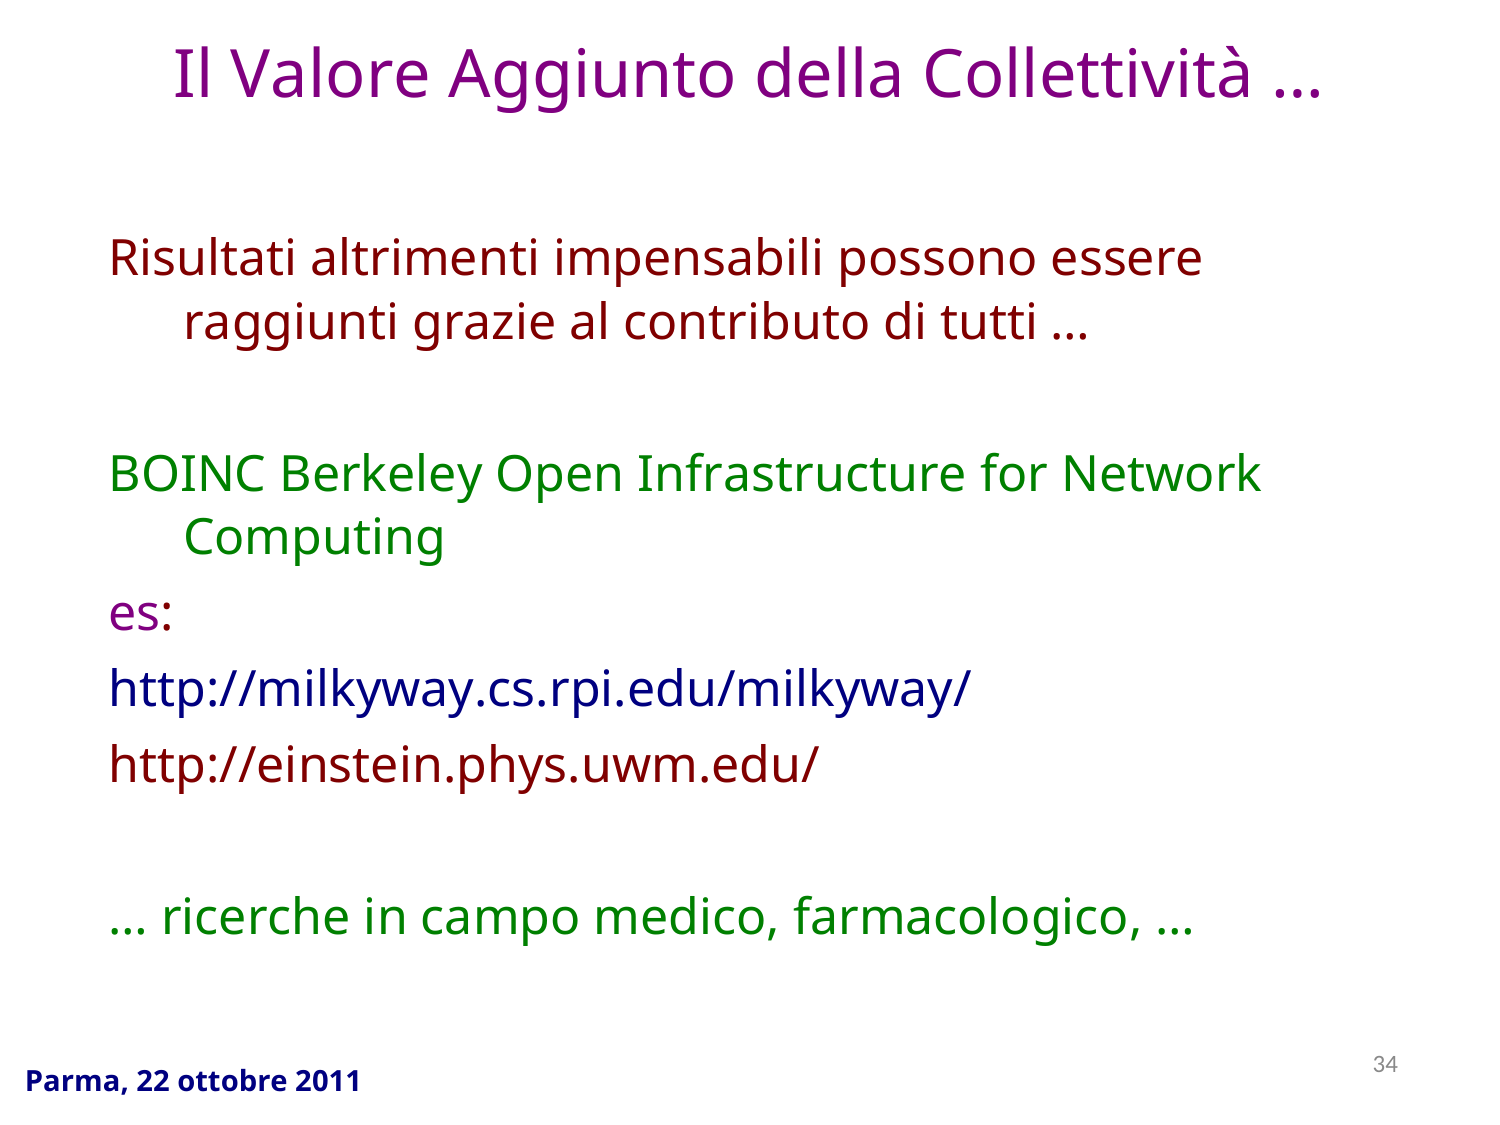

Il Valore Aggiunto della Collettività …
# Risultati altrimenti impensabili possono essere raggiunti grazie al contributo di tutti …
BOINC Berkeley Open Infrastructure for Network Computing
es:
http://milkyway.cs.rpi.edu/milkyway/
http://einstein.phys.uwm.edu/
… ricerche in campo medico, farmacologico, …
34